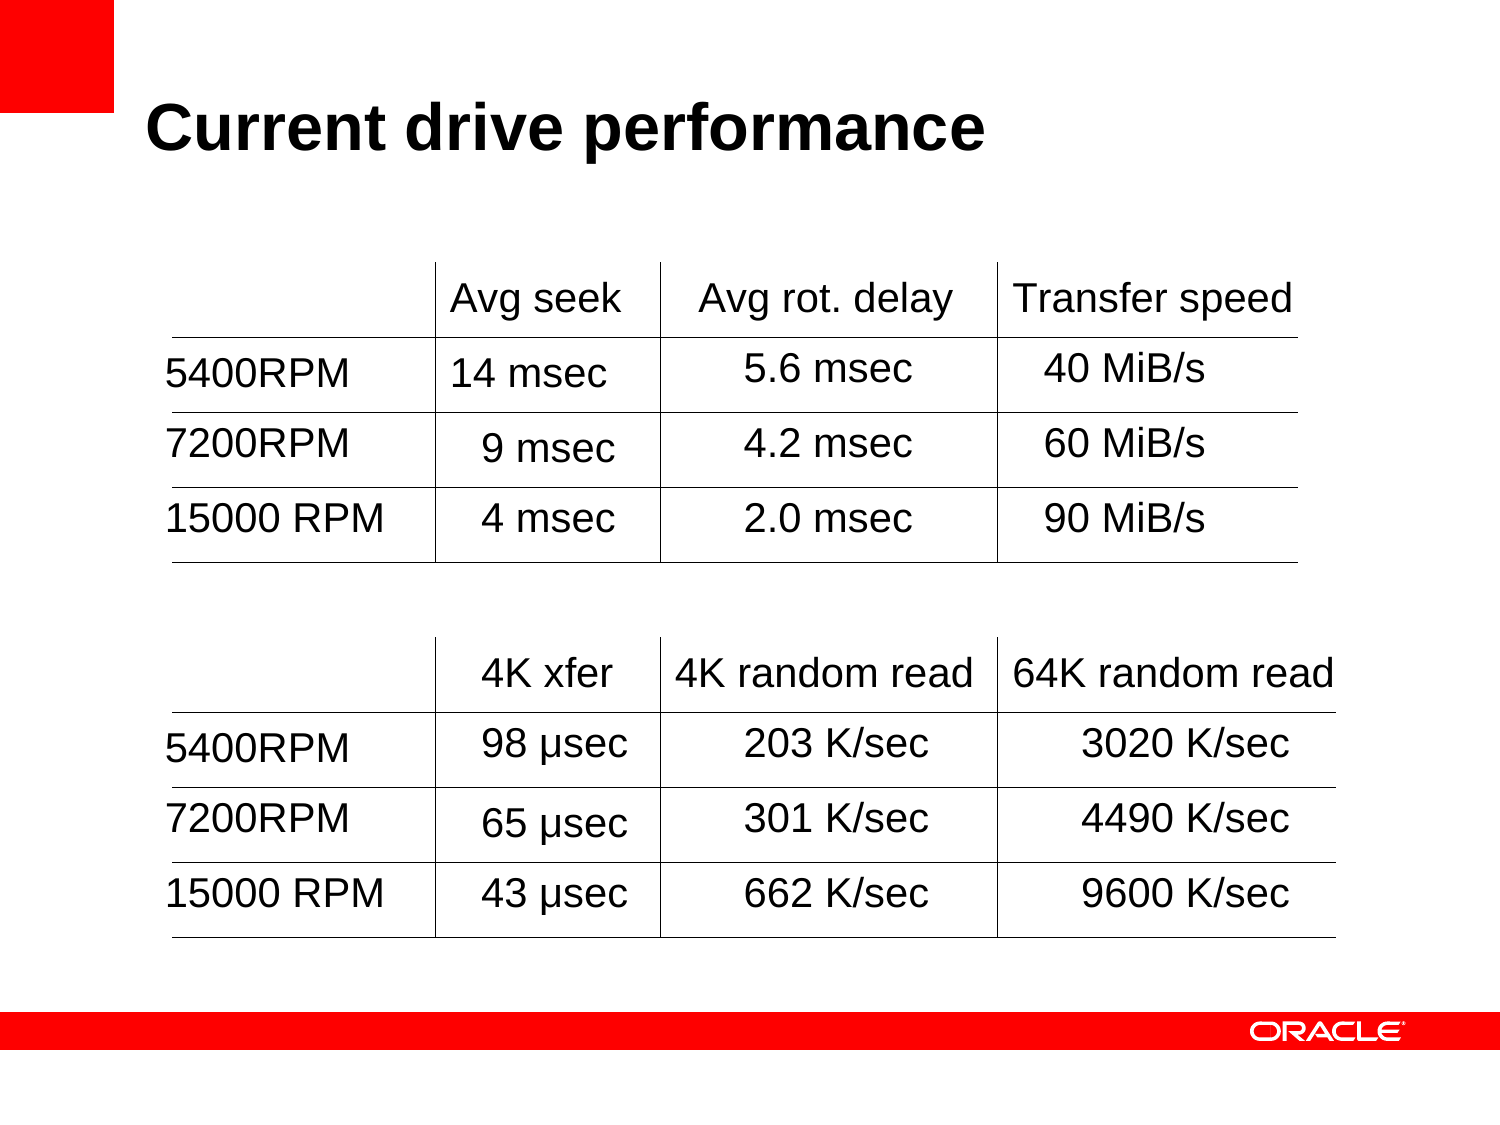

# Current drive performance
Avg seek
Avg rot. delay
Transfer speed
5.6 msec
40 MiB/s
14 msec
5400RPM
7200RPM
4.2 msec
60 MiB/s
9 msec
15000 RPM
4 msec
2.0 msec
90 MiB/s
4K xfer
4K random read
64K random read
98 μsec
203 K/sec
3020 K/sec
5400RPM
7200RPM
301 K/sec
4490 K/sec
65 μsec
15000 RPM
43 μsec
662 K/sec
9600 K/sec